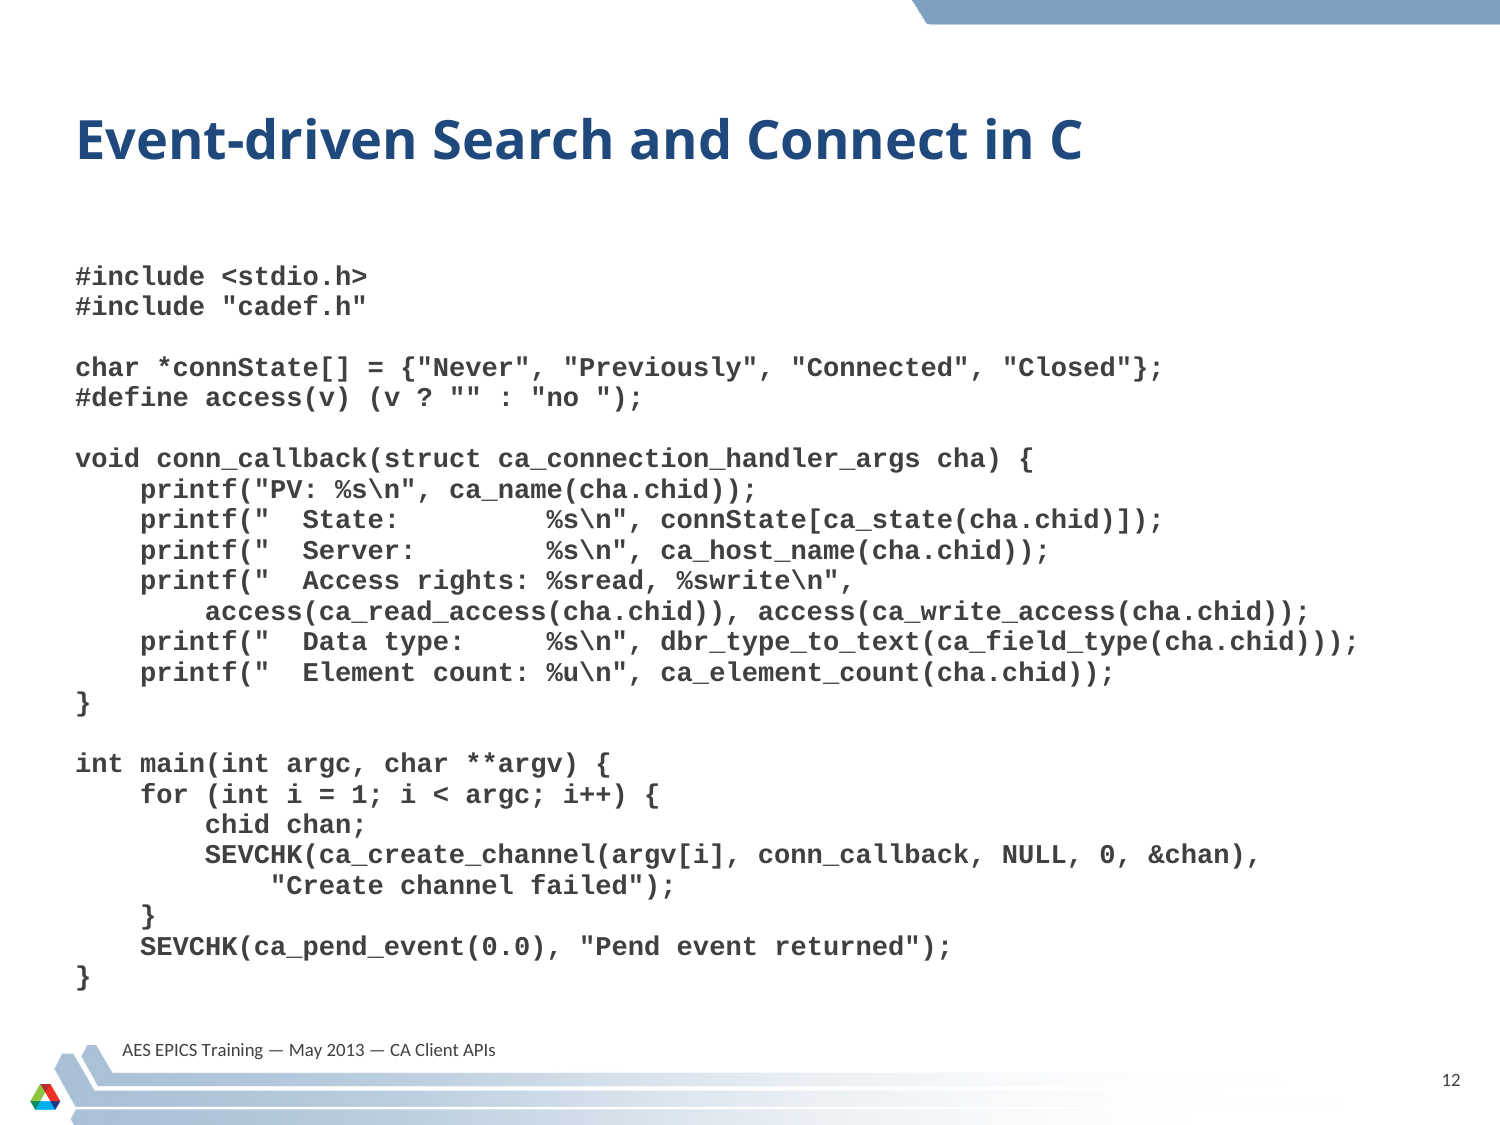

# Event-driven Search and Connect in C
#include <stdio.h>
#include "cadef.h"
char *connState[] = {"Never", "Previously", "Connected", "Closed"};
#define access(v) (v ? "" : "no ");
void conn_callback(struct ca_connection_handler_args cha) {
 printf("PV: %s\n", ca_name(cha.chid));
 printf(" State: %s\n", connState[ca_state(cha.chid)]);
 printf(" Server: %s\n", ca_host_name(cha.chid));
 printf(" Access rights: %sread, %swrite\n",
 access(ca_read_access(cha.chid)), access(ca_write_access(cha.chid));
 printf(" Data type: %s\n", dbr_type_to_text(ca_field_type(cha.chid)));
 printf(" Element count: %u\n", ca_element_count(cha.chid));
}
int main(int argc, char **argv) {
 for (int i = 1; i < argc; i++) {
 chid chan;
 SEVCHK(ca_create_channel(argv[i], conn_callback, NULL, 0, &chan),
 "Create channel failed");
 }
 SEVCHK(ca_pend_event(0.0), "Pend event returned");
}
AES EPICS Training — May 2013 — CA Client APIs
12